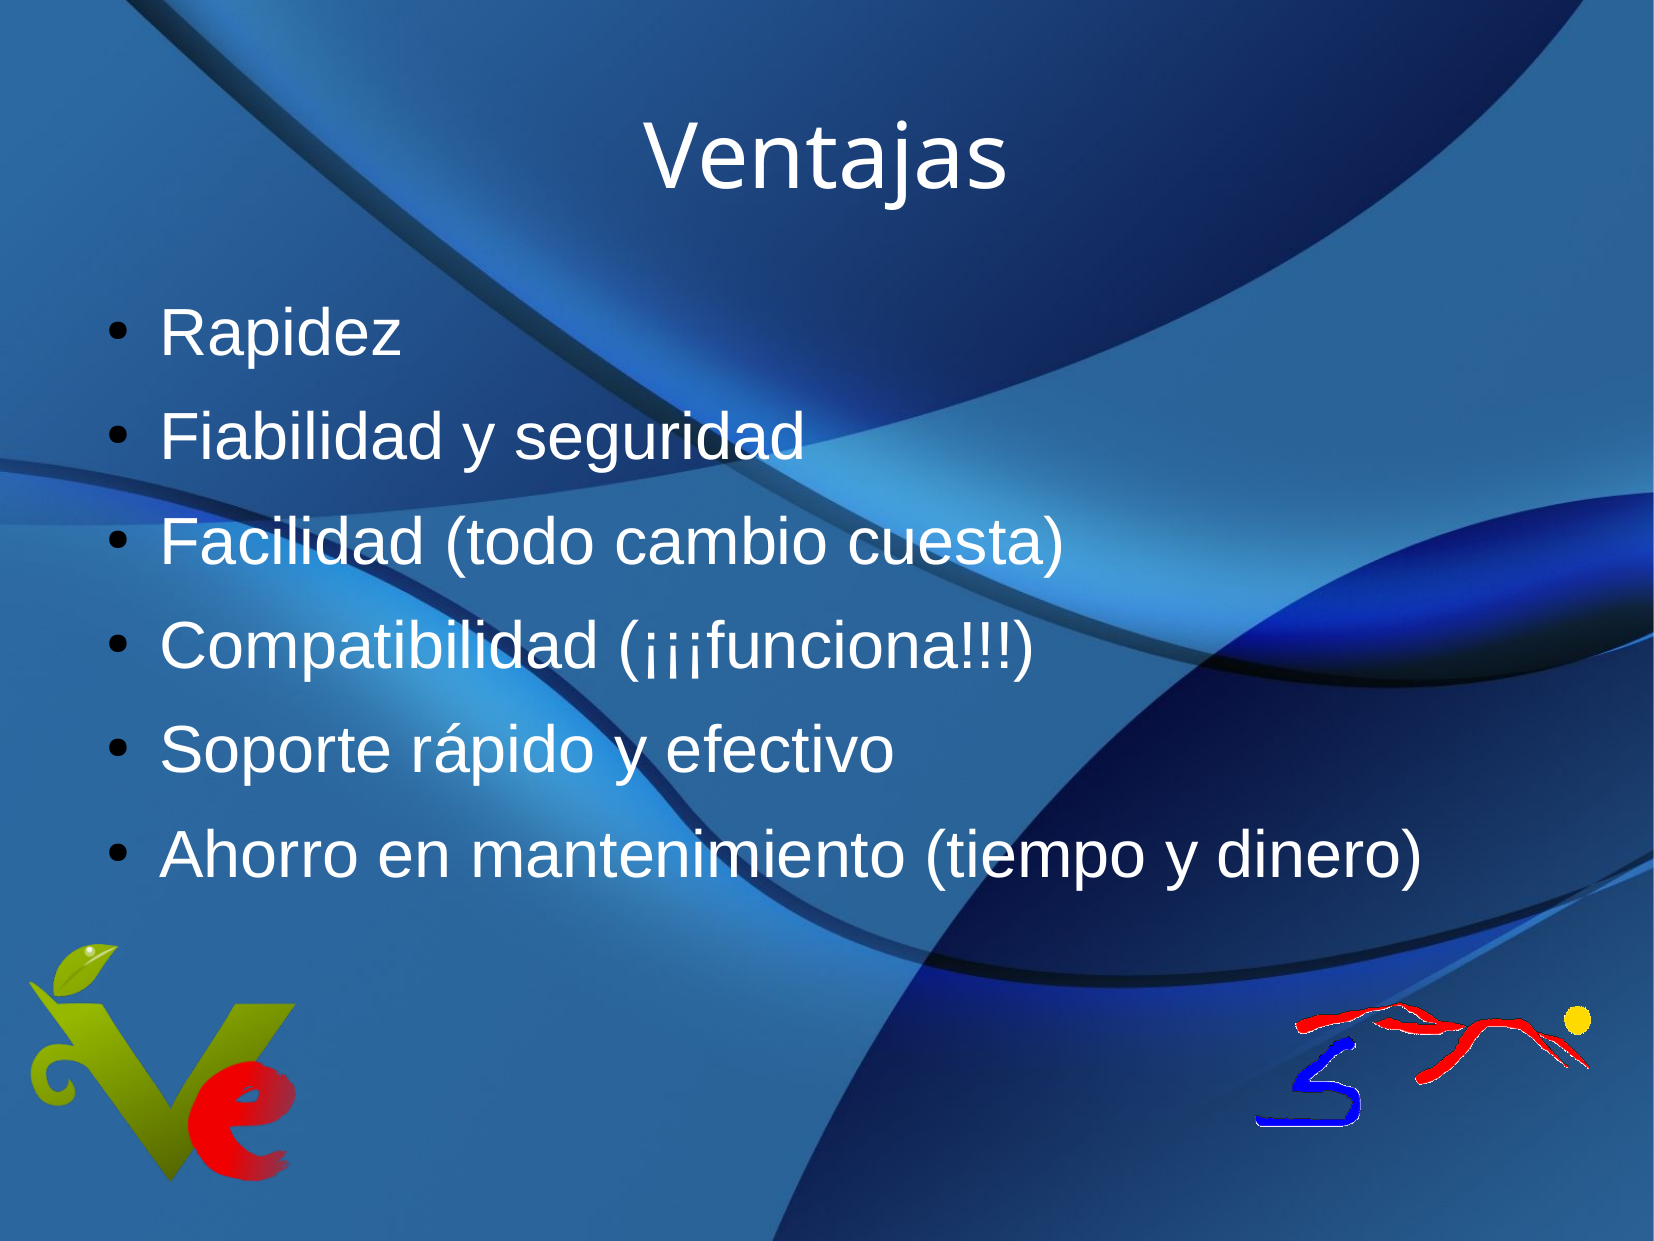

# Ventajas
Rapidez
Fiabilidad y seguridad
Facilidad (todo cambio cuesta)
Compatibilidad (¡¡¡funciona!!!)
Soporte rápido y efectivo
Ahorro en mantenimiento (tiempo y dinero)